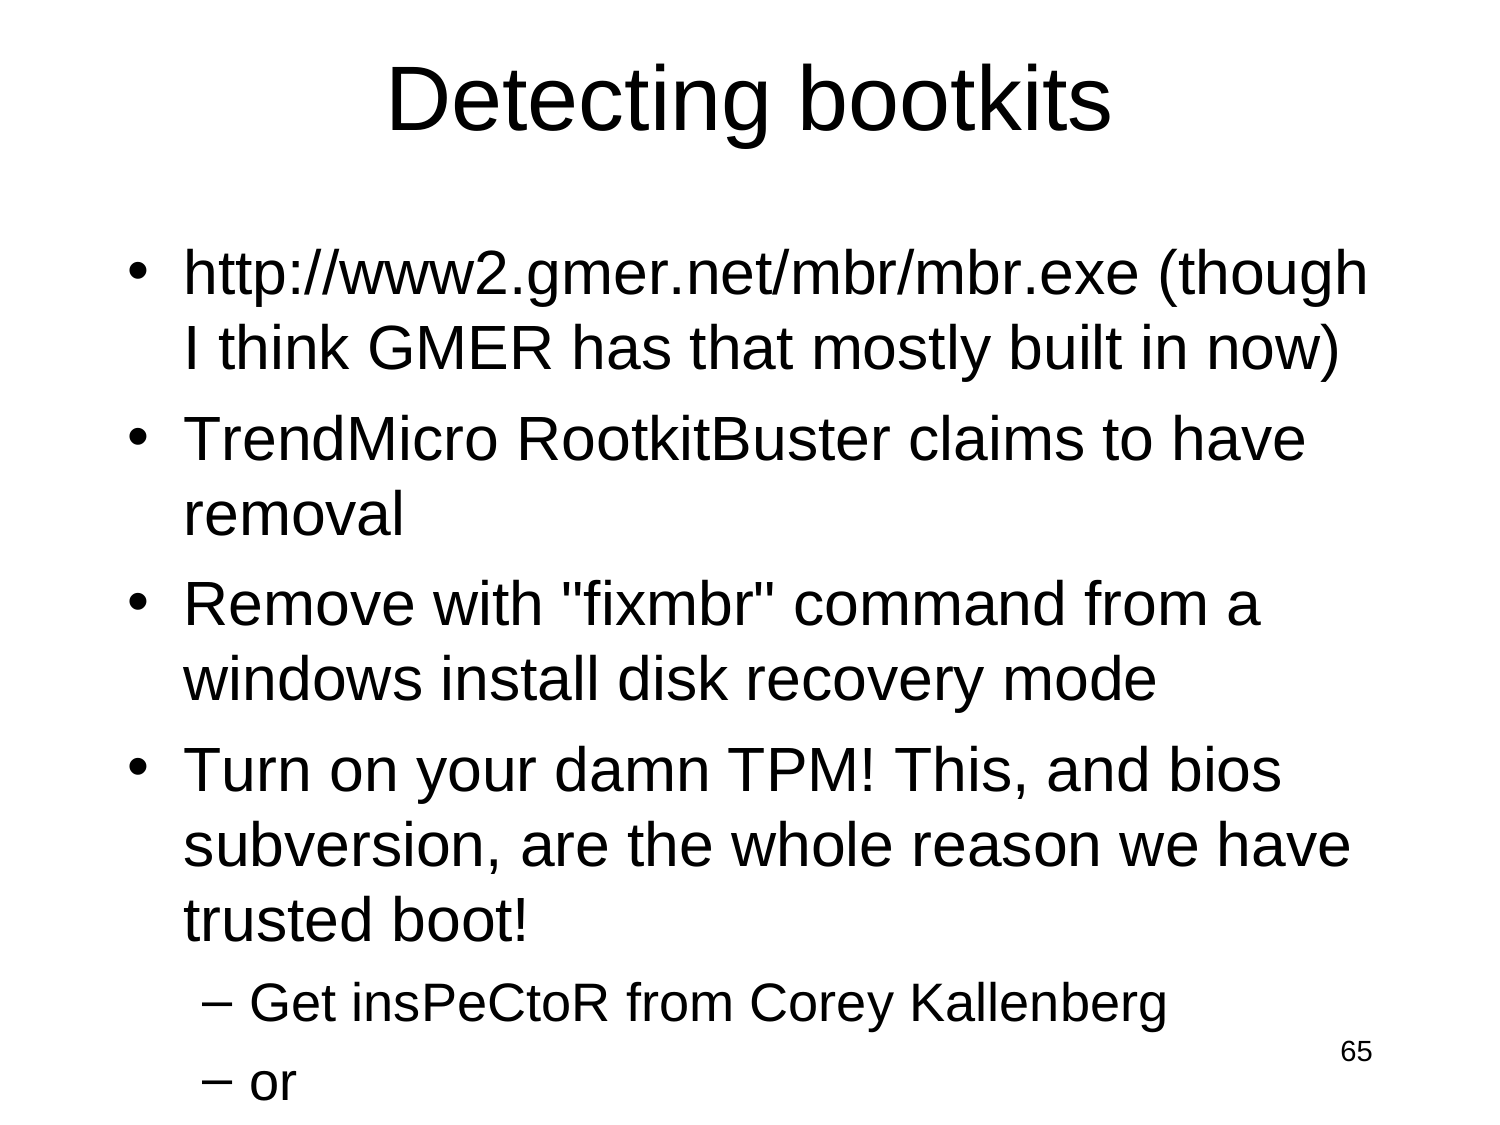

# Detecting bootkits
http://www2.gmer.net/mbr/mbr.exe (though I think GMER has that mostly built in now)
TrendMicro RootkitBuster claims to have removal
Remove with "fixmbr" command from a windows install disk recovery mode
Turn on your damn TPM! This, and bios subversion, are the whole reason we have trusted boot!
Get insPeCtoR from Corey Kallenberg
or